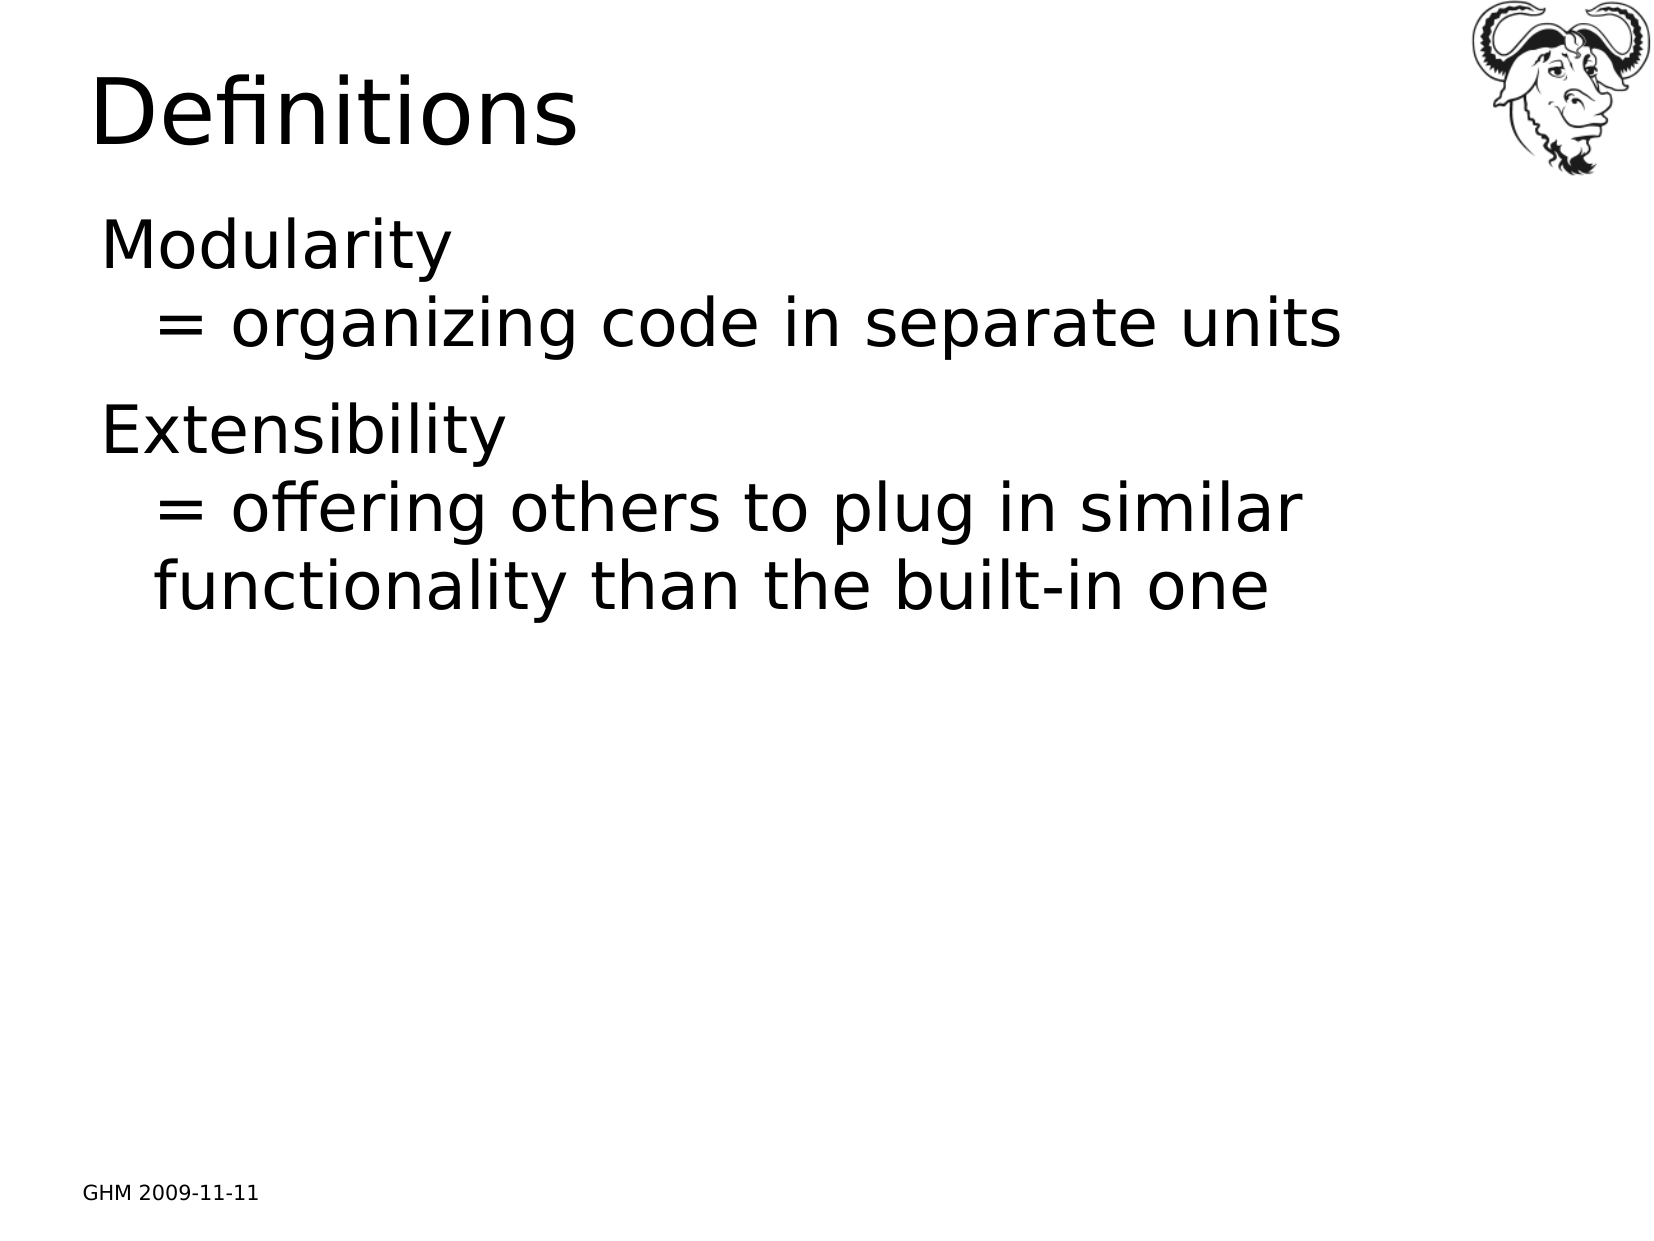

# Definitions
Modularity
= organizing code in separate units
Extensibility
= offering others to plug in similar functionality than the built-in one